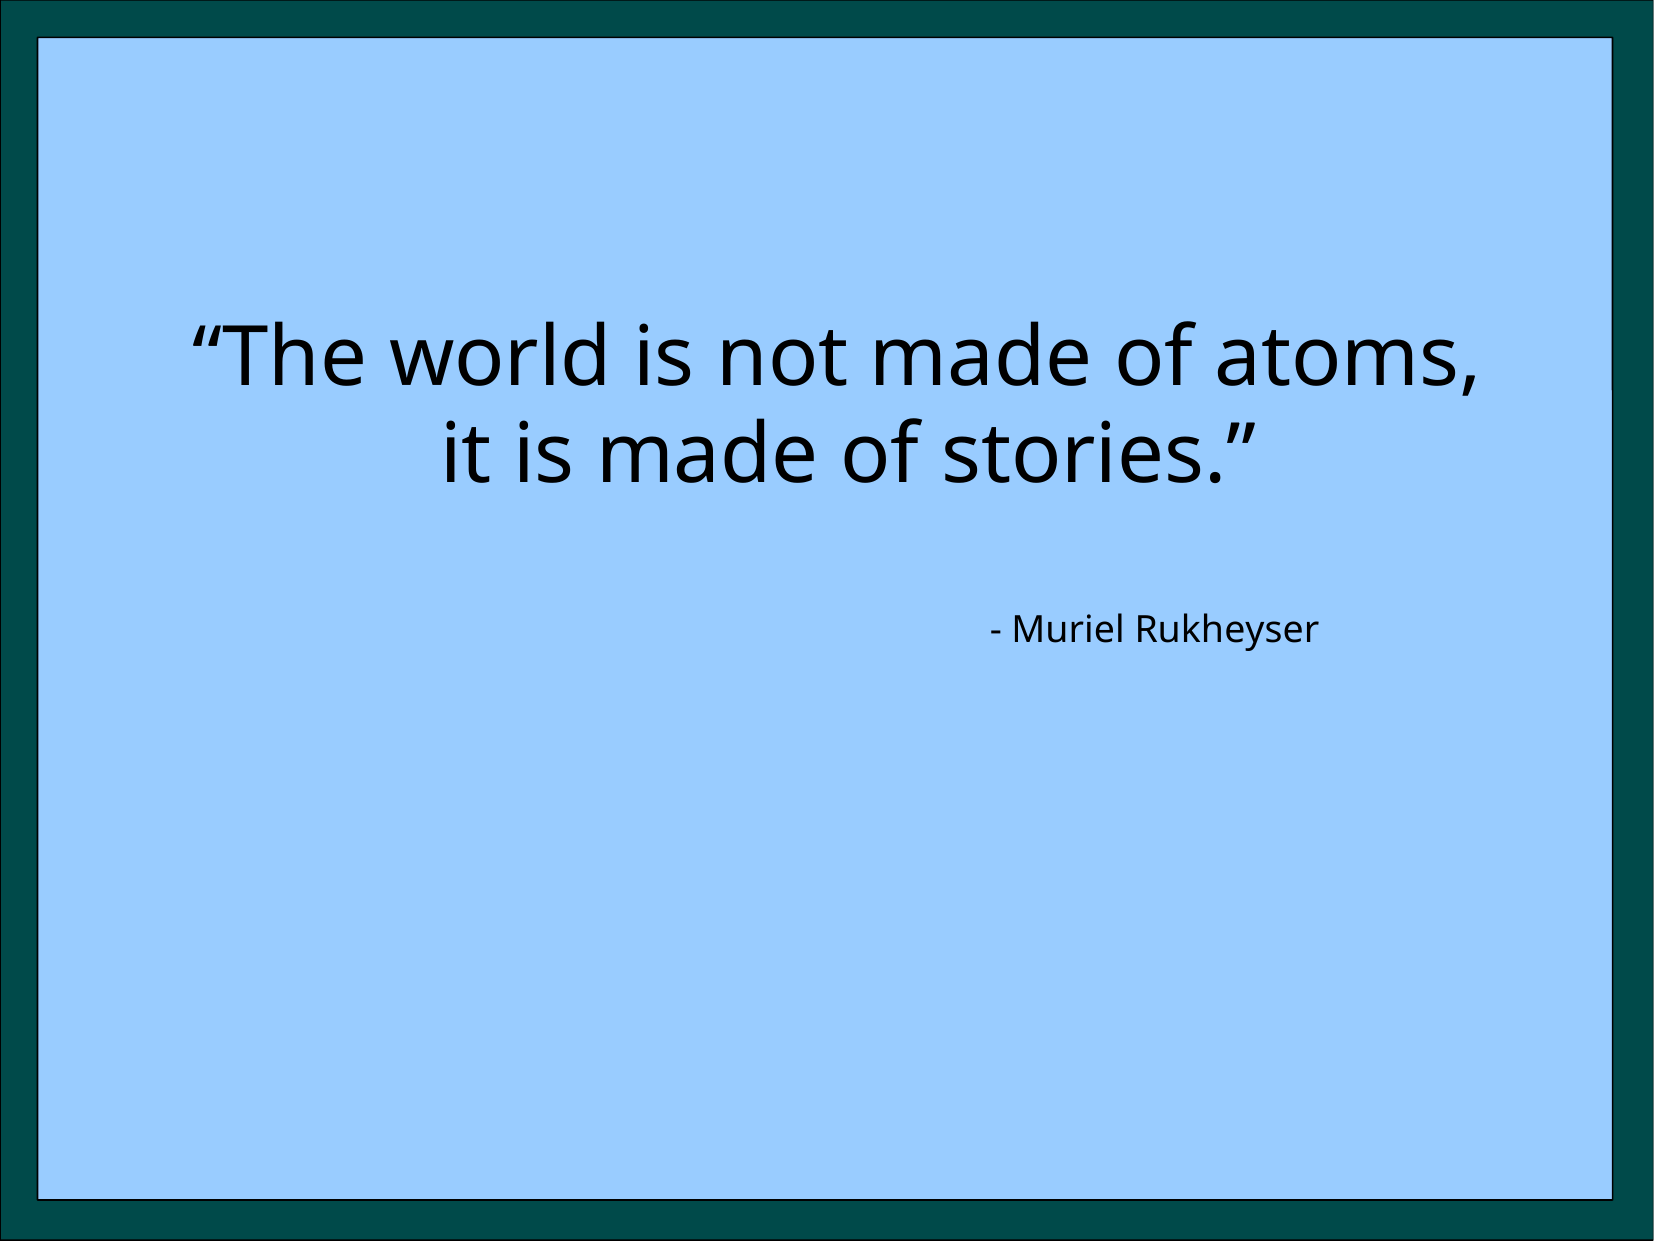

“The world is not made of atoms,
it is made of stories.”
- Muriel Rukheyser